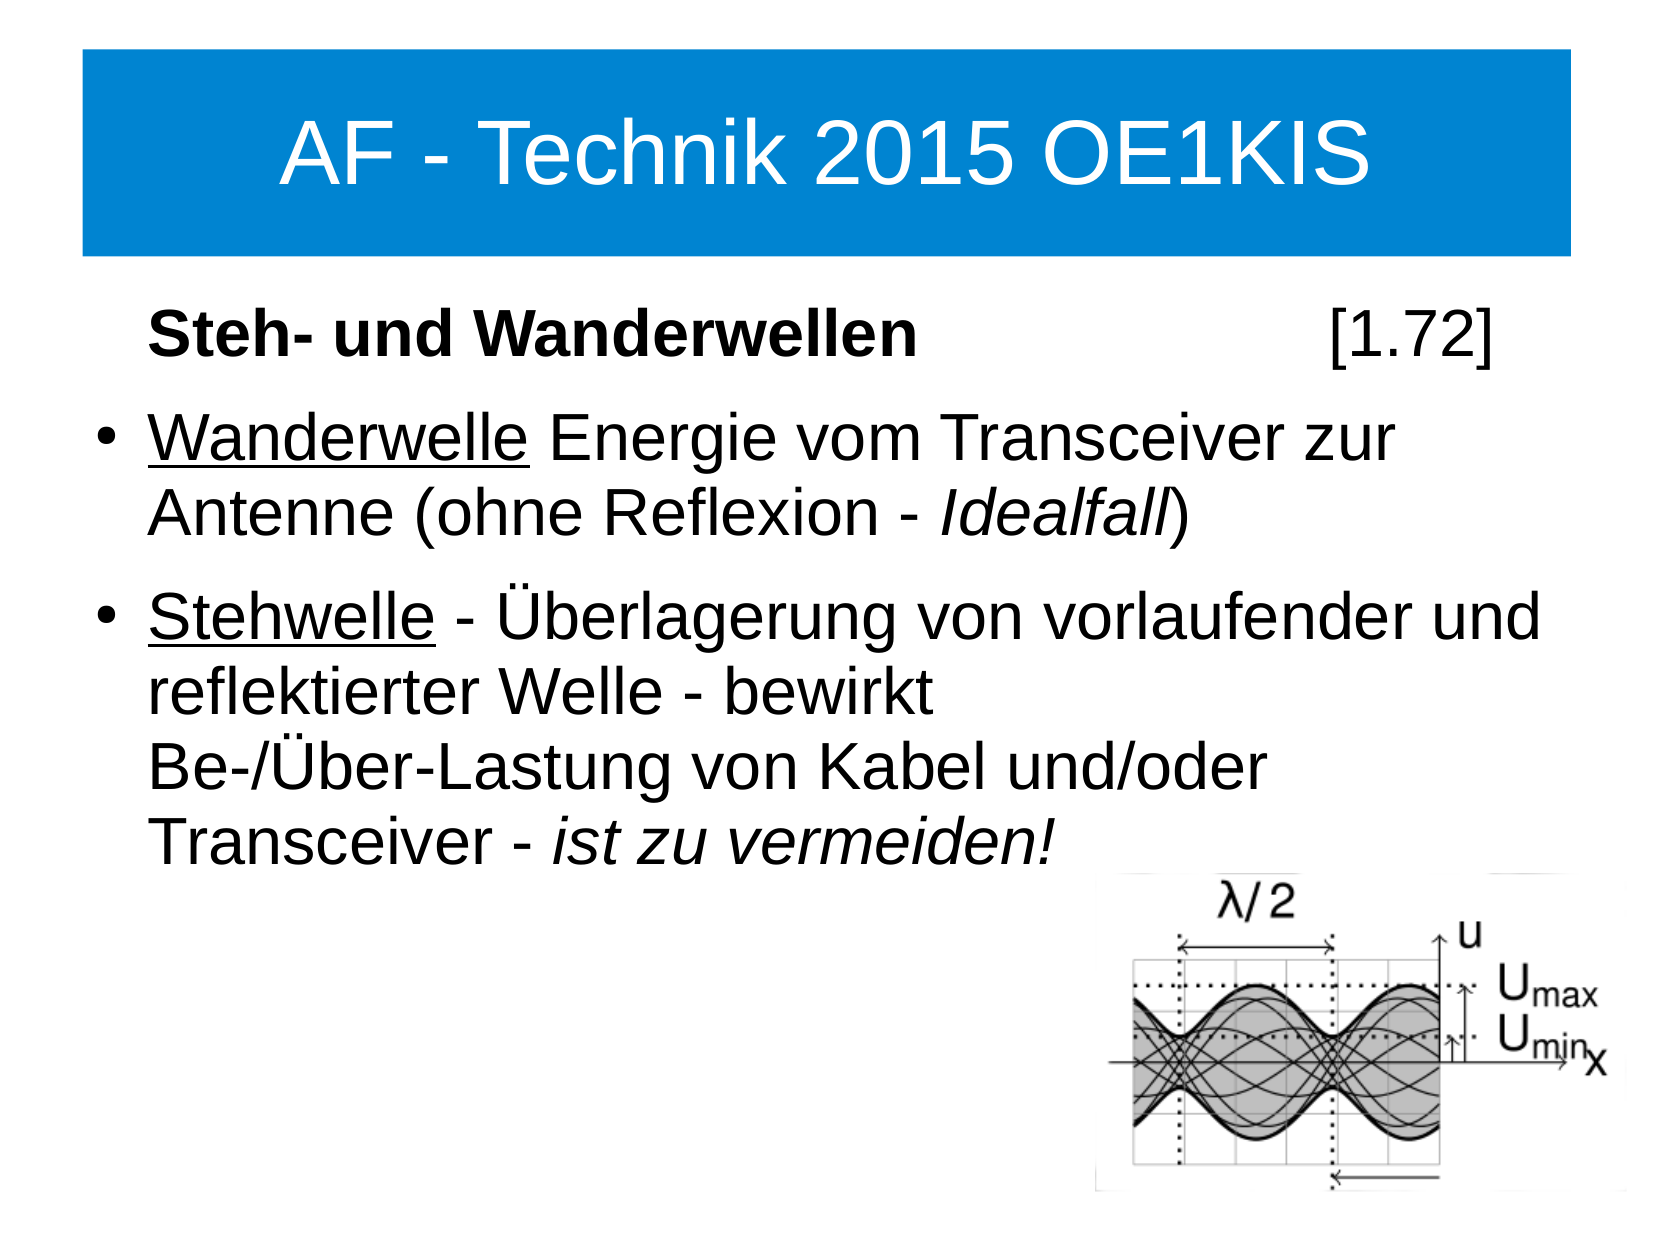

# AF - Technik 2015 OE1KIS
Steh- und Wanderwellen						[1.72]
Wanderwelle Energie vom Transceiver zur Antenne (ohne Reflexion - Idealfall)
Stehwelle - Überlagerung von vorlaufender und reflektierter Welle - bewirkt
Be-/Über-Lastung von Kabel und/oder Transceiver - ist zu vermeiden!